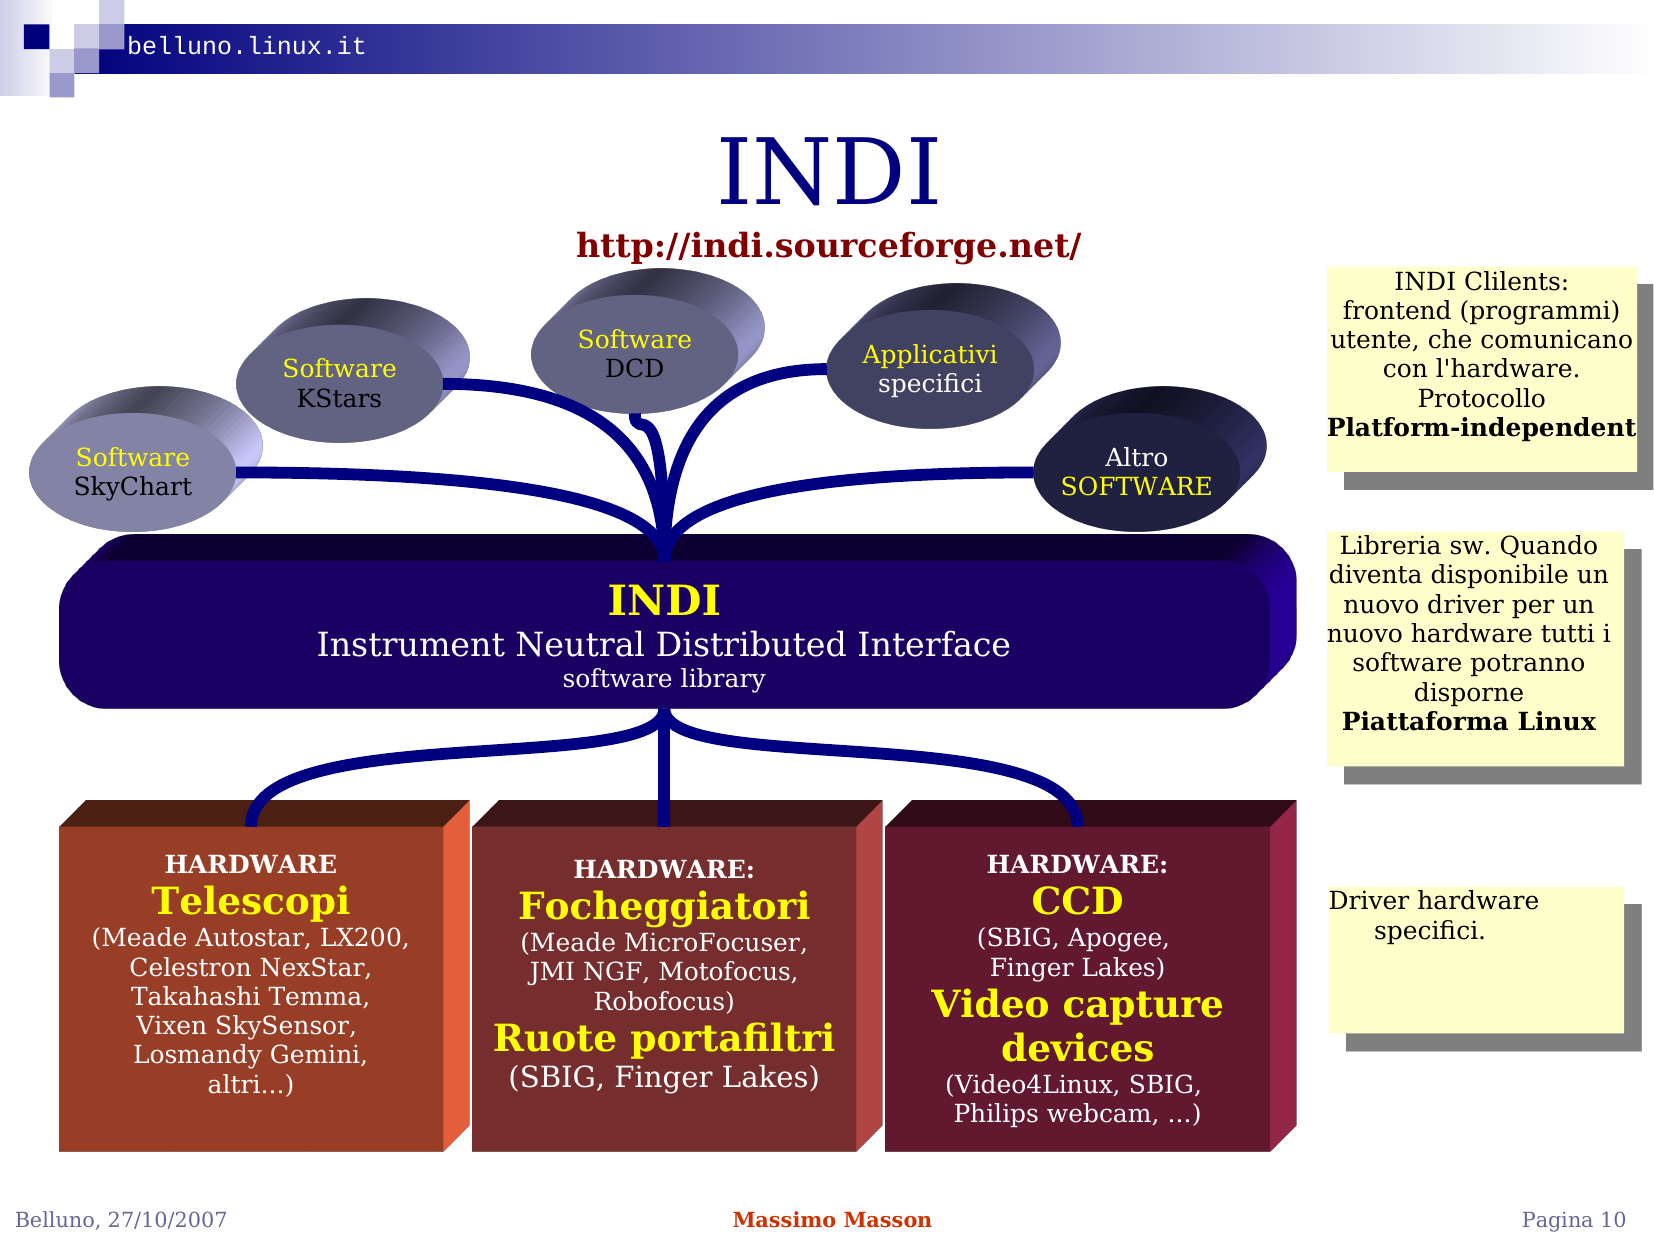

# INDI http://indi.sourceforge.net/
INDI Clilents:
frontend (programmi)
utente, che comunicano
con l'hardware.
Protocollo
Platform-independent
Software
DCD
Applicativi
specifici
Software
KStars
Software
SkyChart
Altro
SOFTWARE
Libreria sw. Quando
diventa disponibile un
nuovo driver per un
nuovo hardware tutti i
software potranno
disporne
Piattaforma Linux
INDI
Instrument Neutral Distributed Interface
software library
HARDWARE
Telescopi
(Meade Autostar, LX200,
Celestron NexStar,
Takahashi Temma,
Vixen SkySensor,
Losmandy Gemini,
altri...)
HARDWARE:
Focheggiatori
(Meade MicroFocuser,
JMI NGF, Motofocus,
Robofocus)
Ruote portafiltri
(SBIG, Finger Lakes)
HARDWARE:
CCD
(SBIG, Apogee,
Finger Lakes)
Video capture
devices
(Video4Linux, SBIG,
Philips webcam, ...)
Driver hardware
specifici.